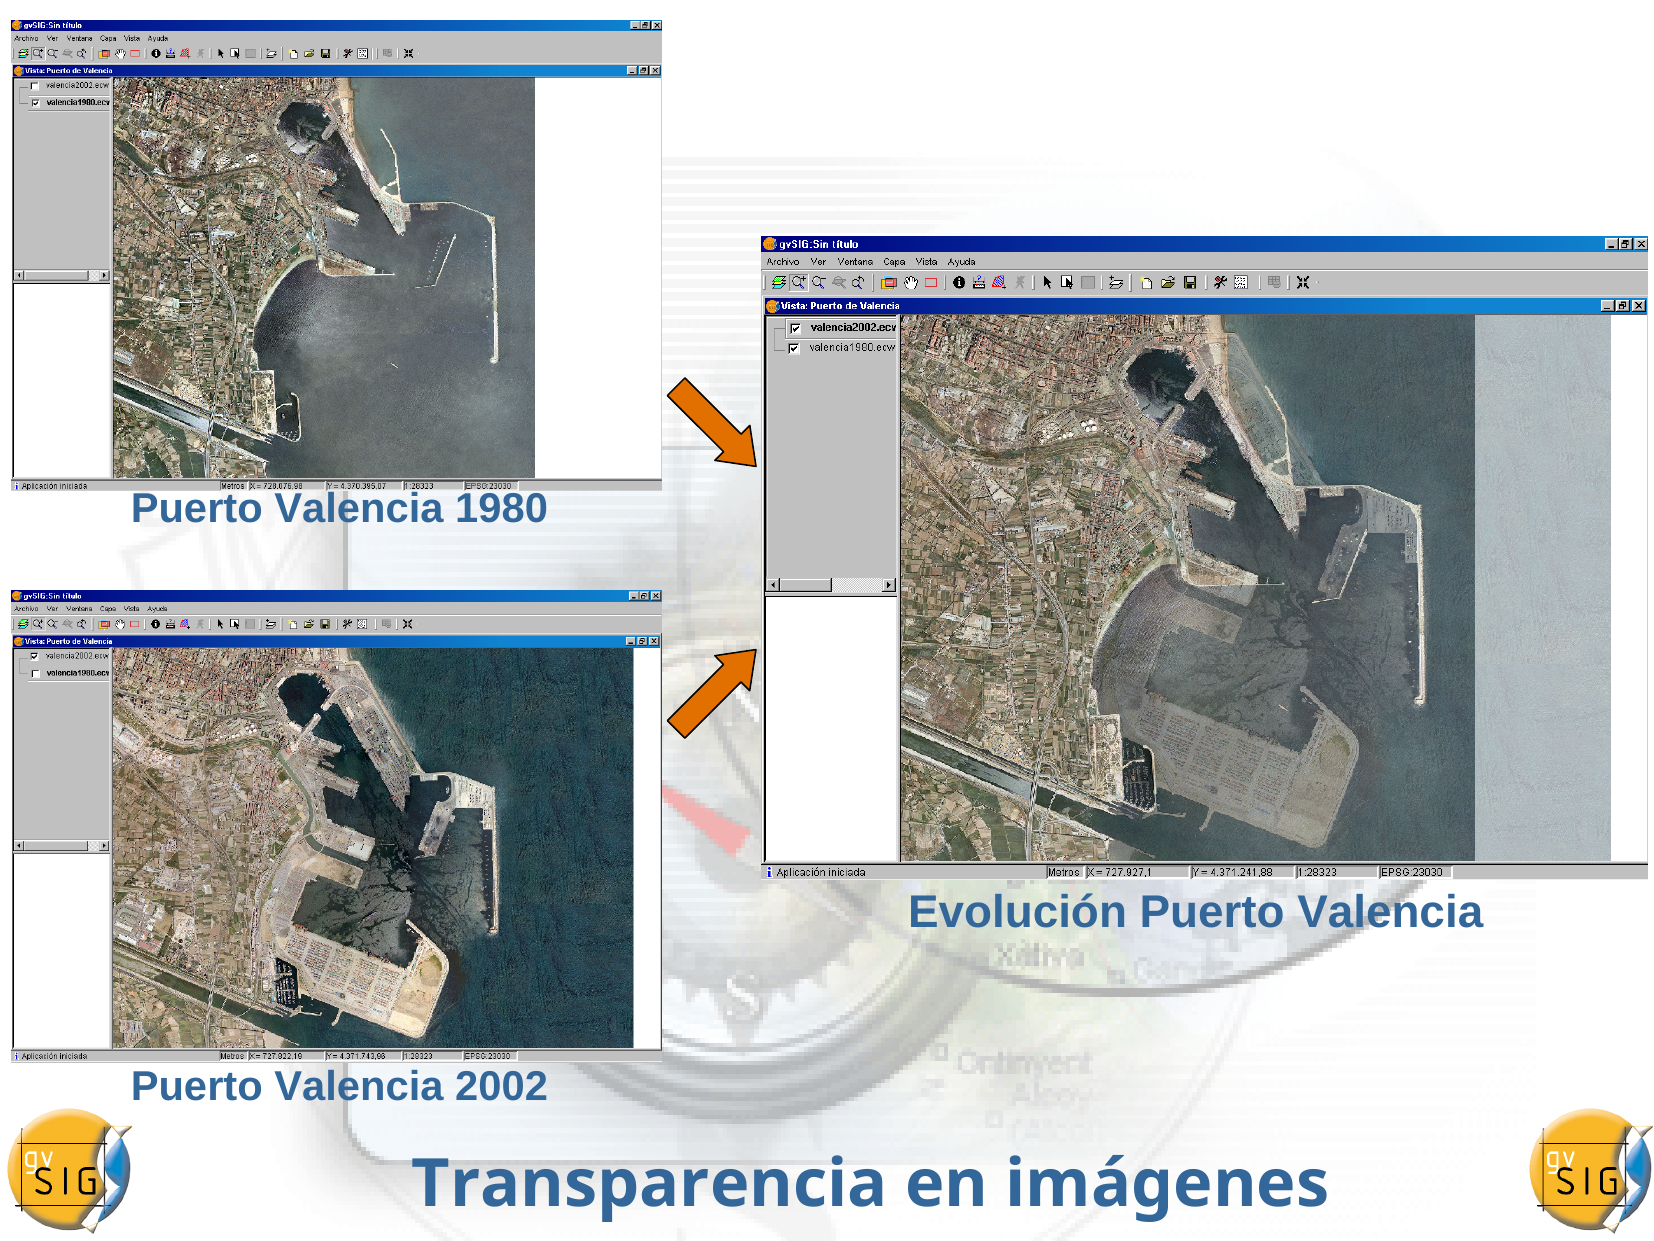

Puerto Valencia 1980
Evolución Puerto Valencia
Puerto Valencia 2002
# Transparencia en imágenes